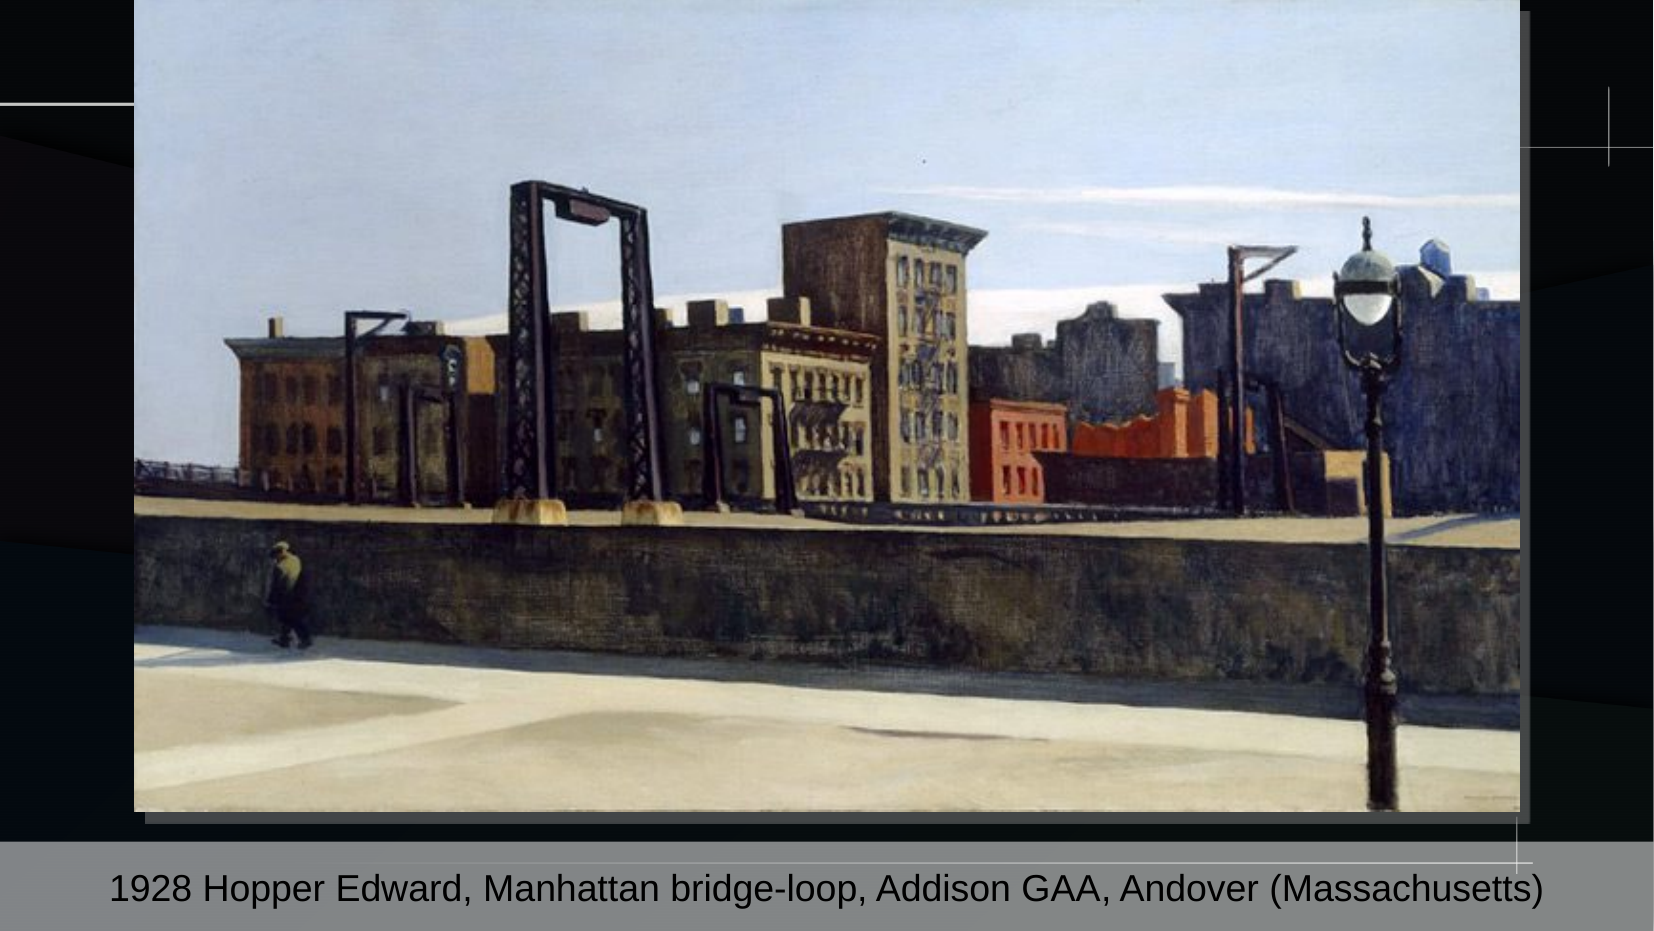

1928 Hopper Edward, Manhattan bridge-loop, Addison GAA, Andover (Massachusetts)